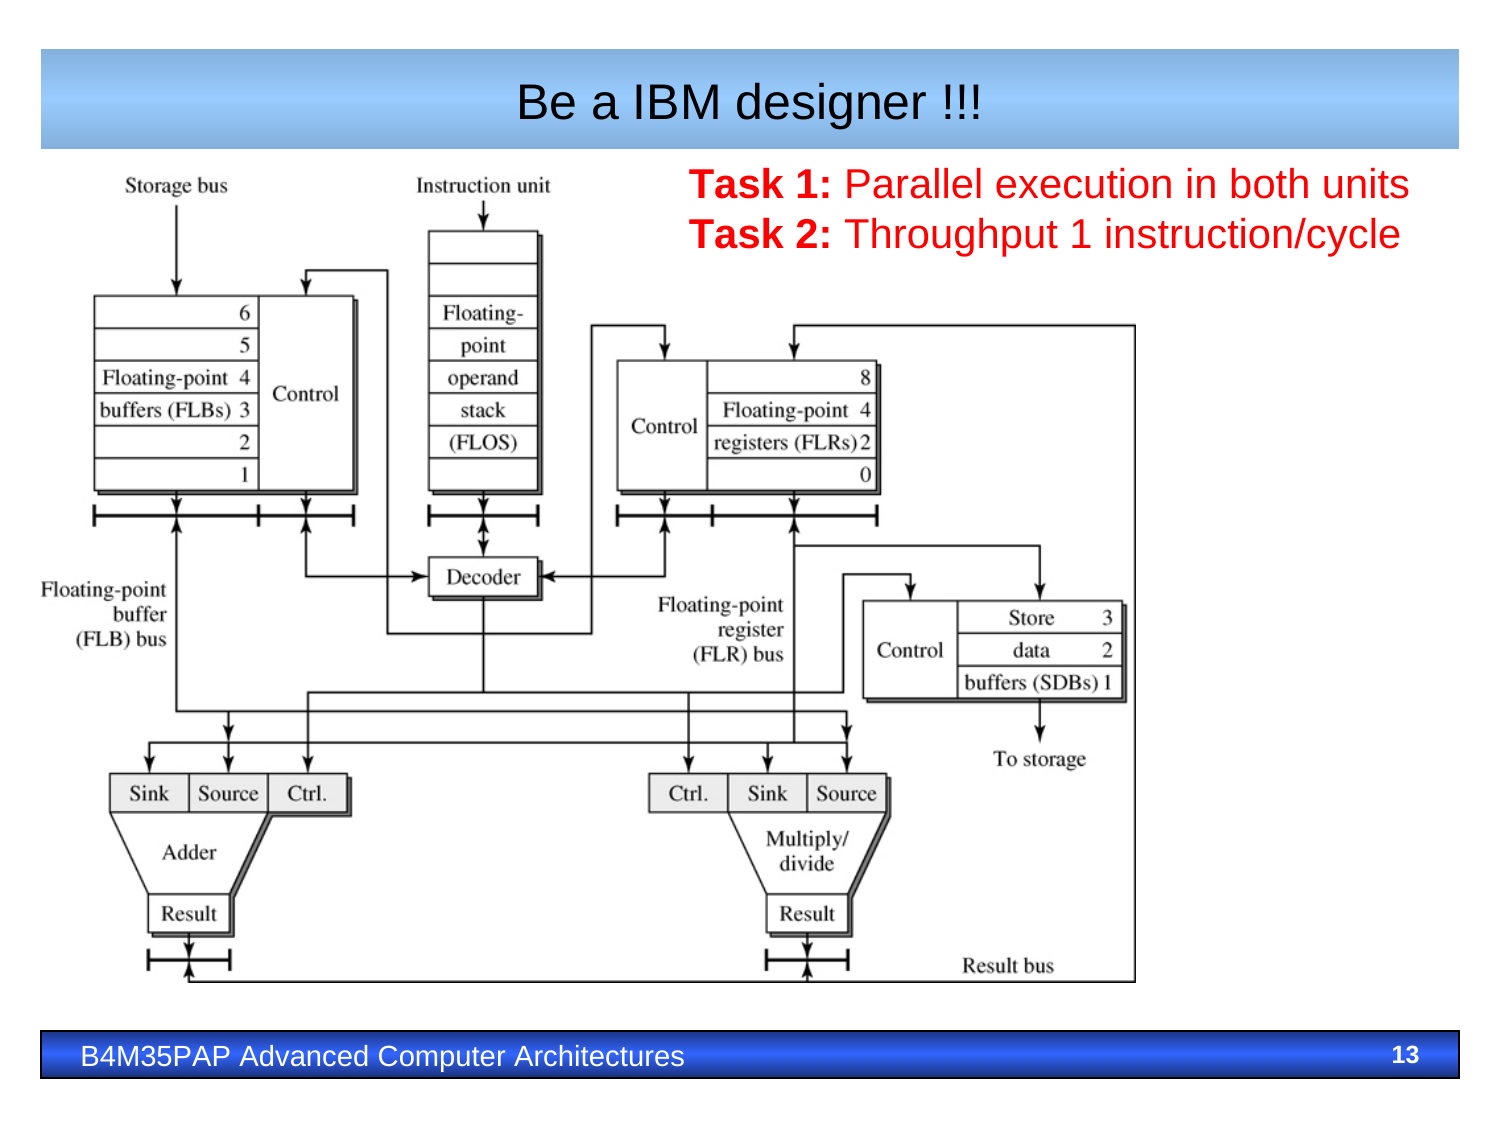

# Be a IBM designer !!!
Task 1: Parallel execution in both units
Task 2: Throughput 1 instruction/cycle